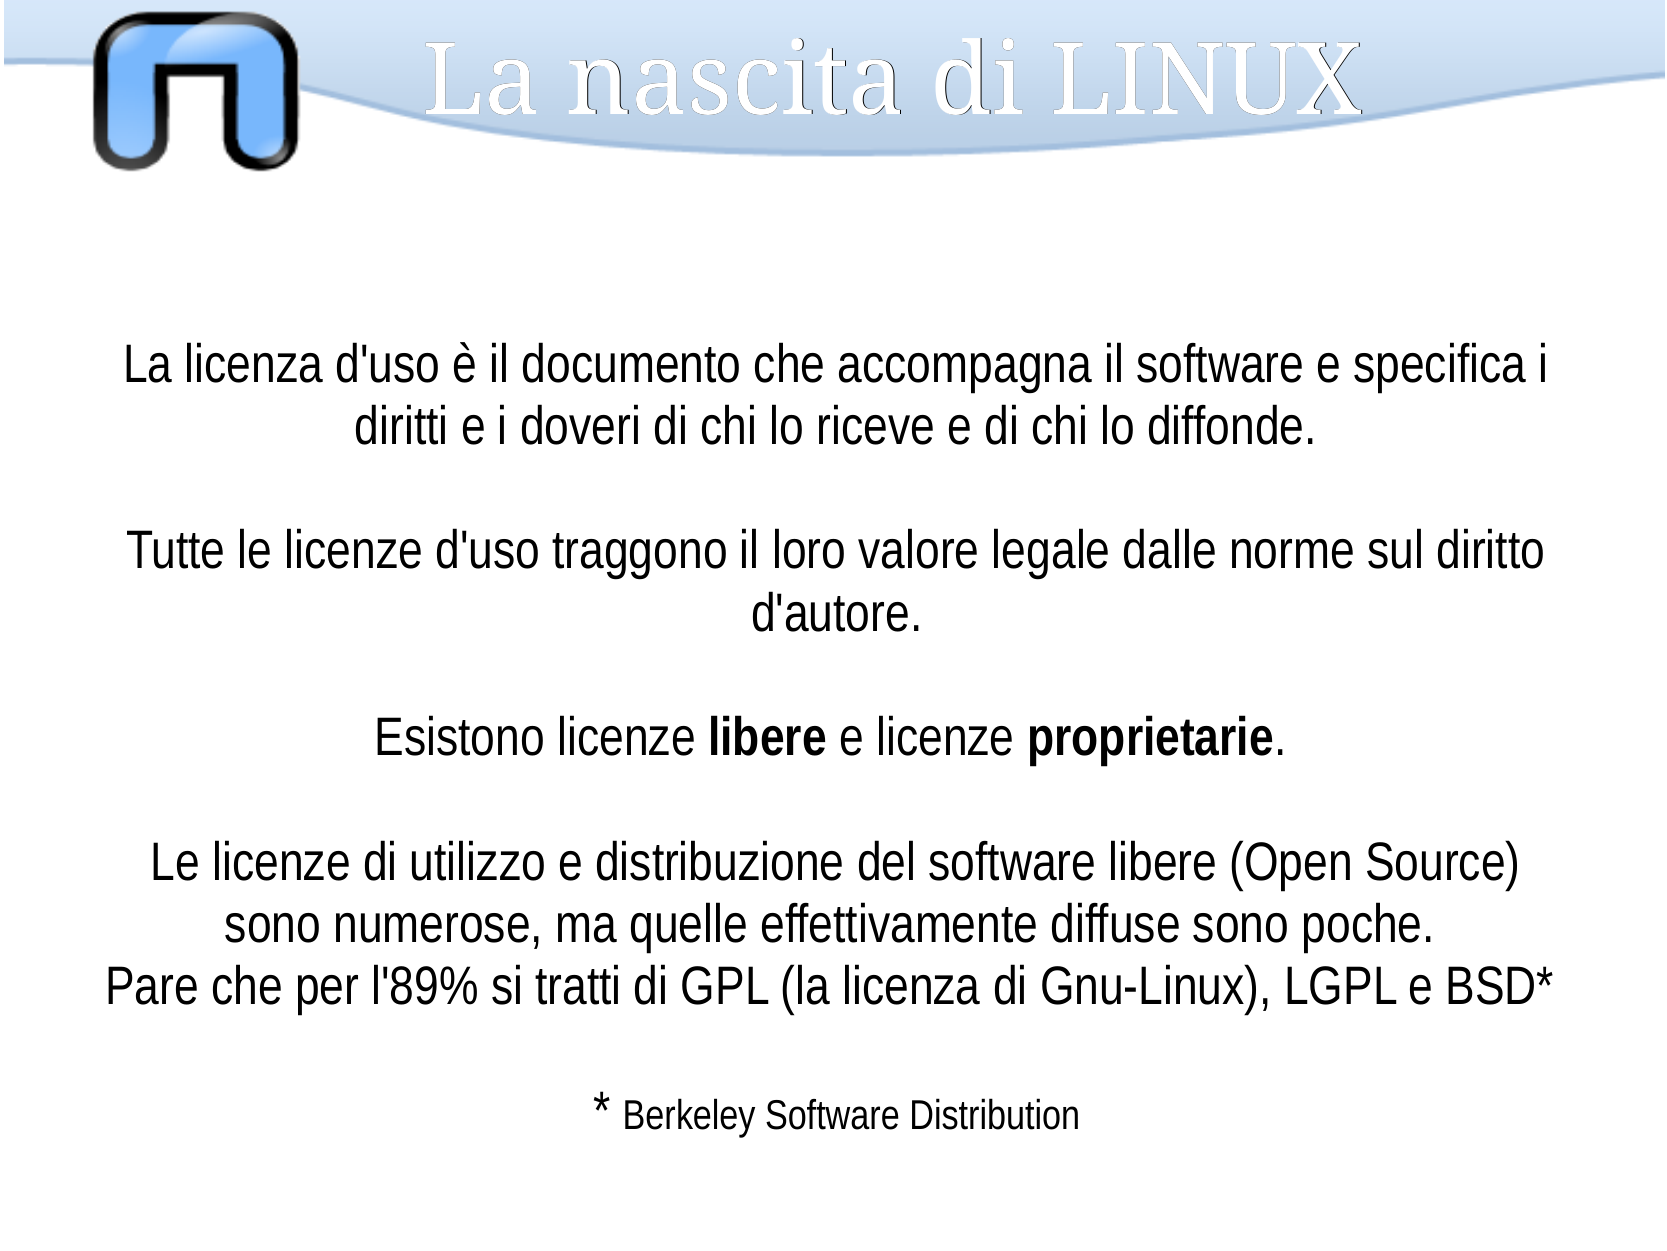

La nascita di LINUX
# La licenza d'uso è il documento che accompagna il software e specifica i diritti e i doveri di chi lo riceve e di chi lo diffonde. Tutte le licenze d'uso traggono il loro valore legale dalle norme sul diritto d'autore. Esistono licenze libere e licenze proprietarie. Le licenze di utilizzo e distribuzione del software libere (Open Source) sono numerose, ma quelle effettivamente diffuse sono poche. Pare che per l'89% si tratti di GPL (la licenza di Gnu-Linux), LGPL e BSD* * Berkeley Software Distribution